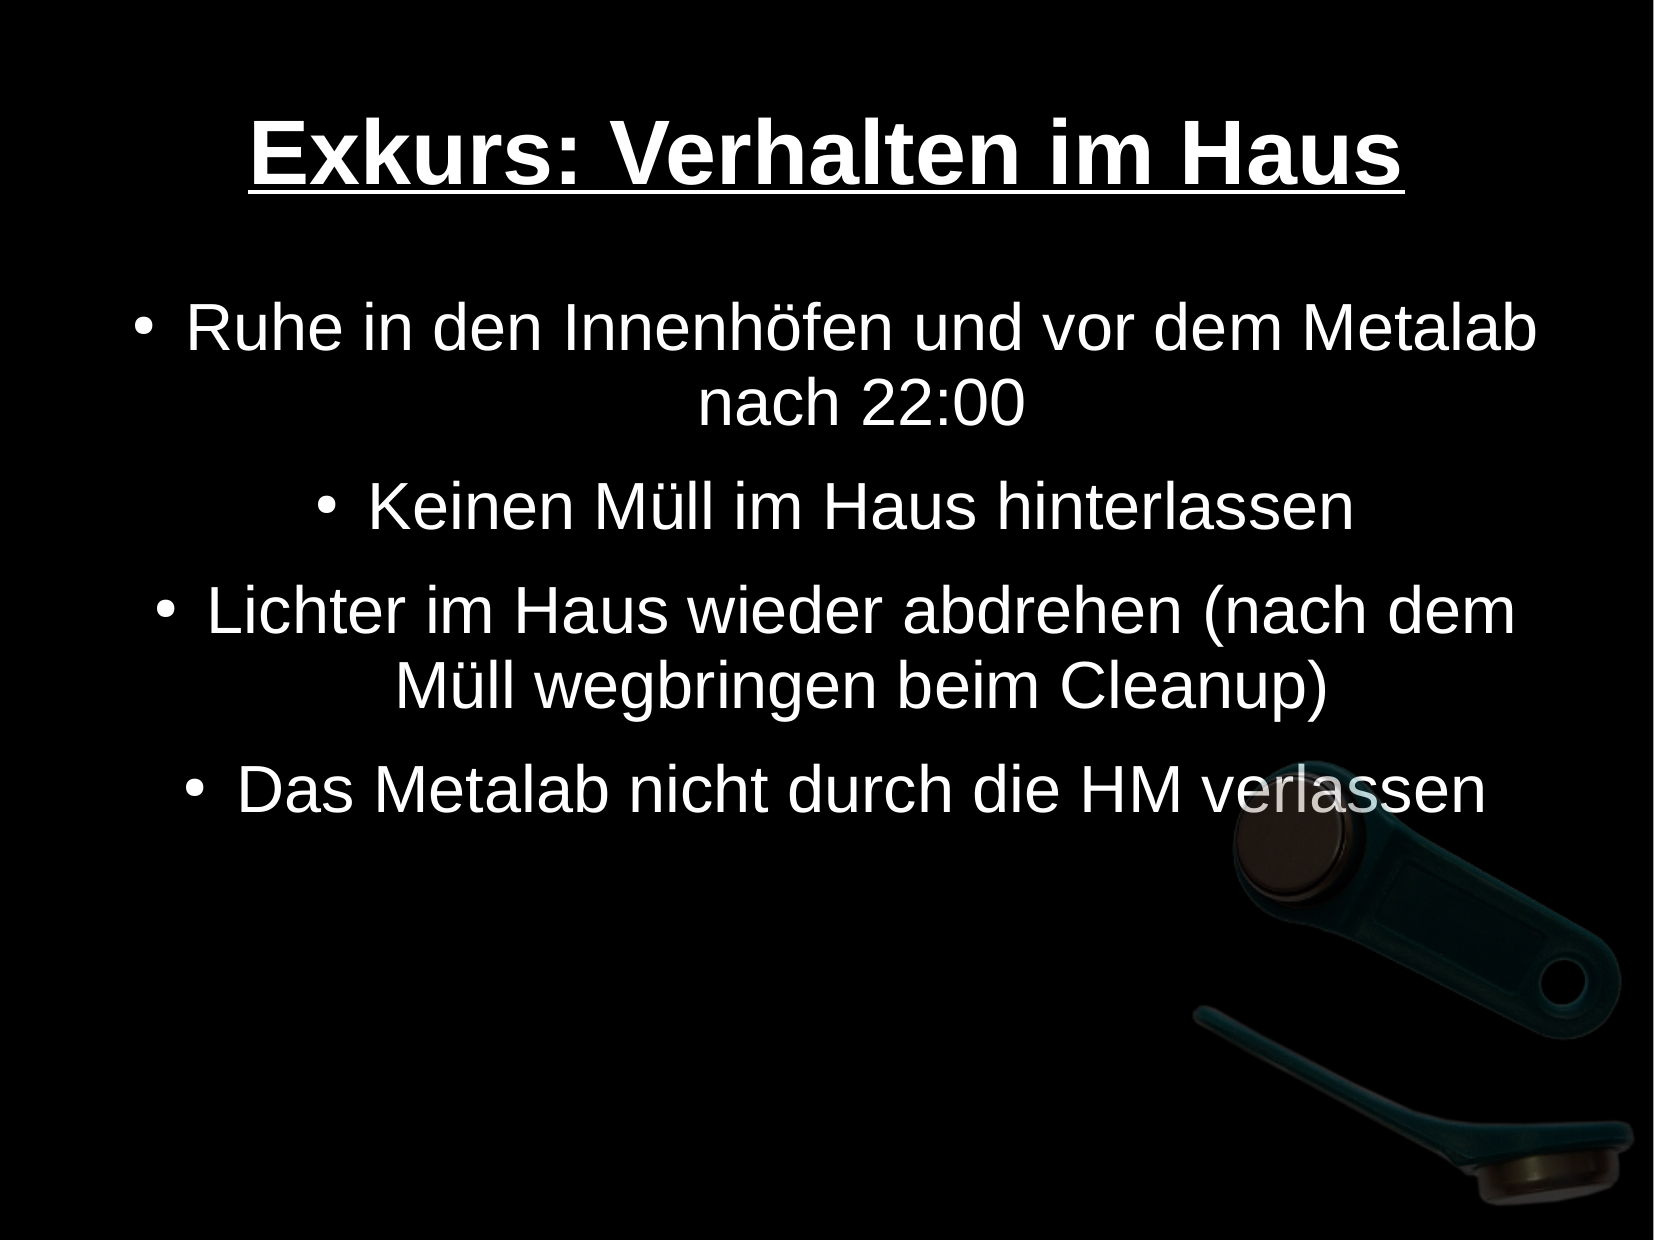

# Exkurs: Verhalten im Haus
Ruhe in den Innenhöfen und vor dem Metalab nach 22:00
Keinen Müll im Haus hinterlassen
Lichter im Haus wieder abdrehen (nach dem Müll wegbringen beim Cleanup)
Das Metalab nicht durch die HM verlassen